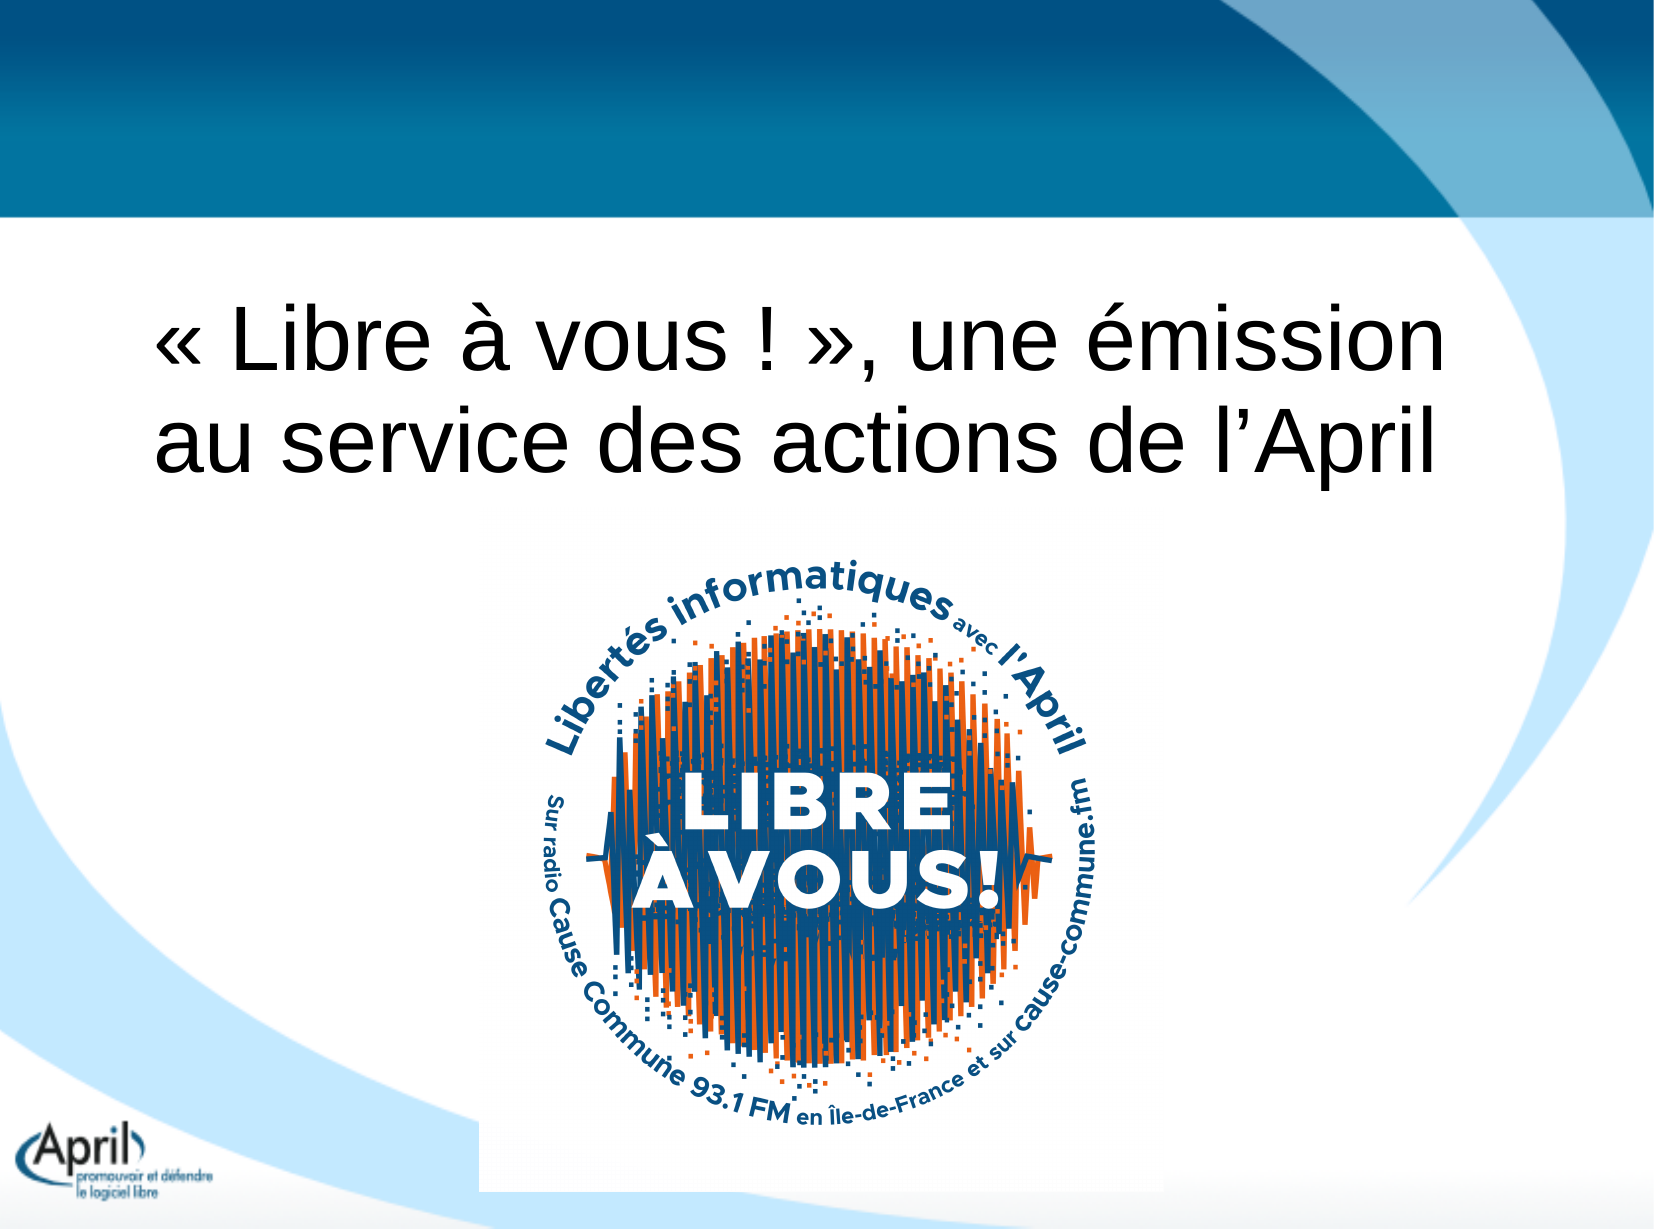

#
« Libre à vous ! », une émission au service des actions de l’April